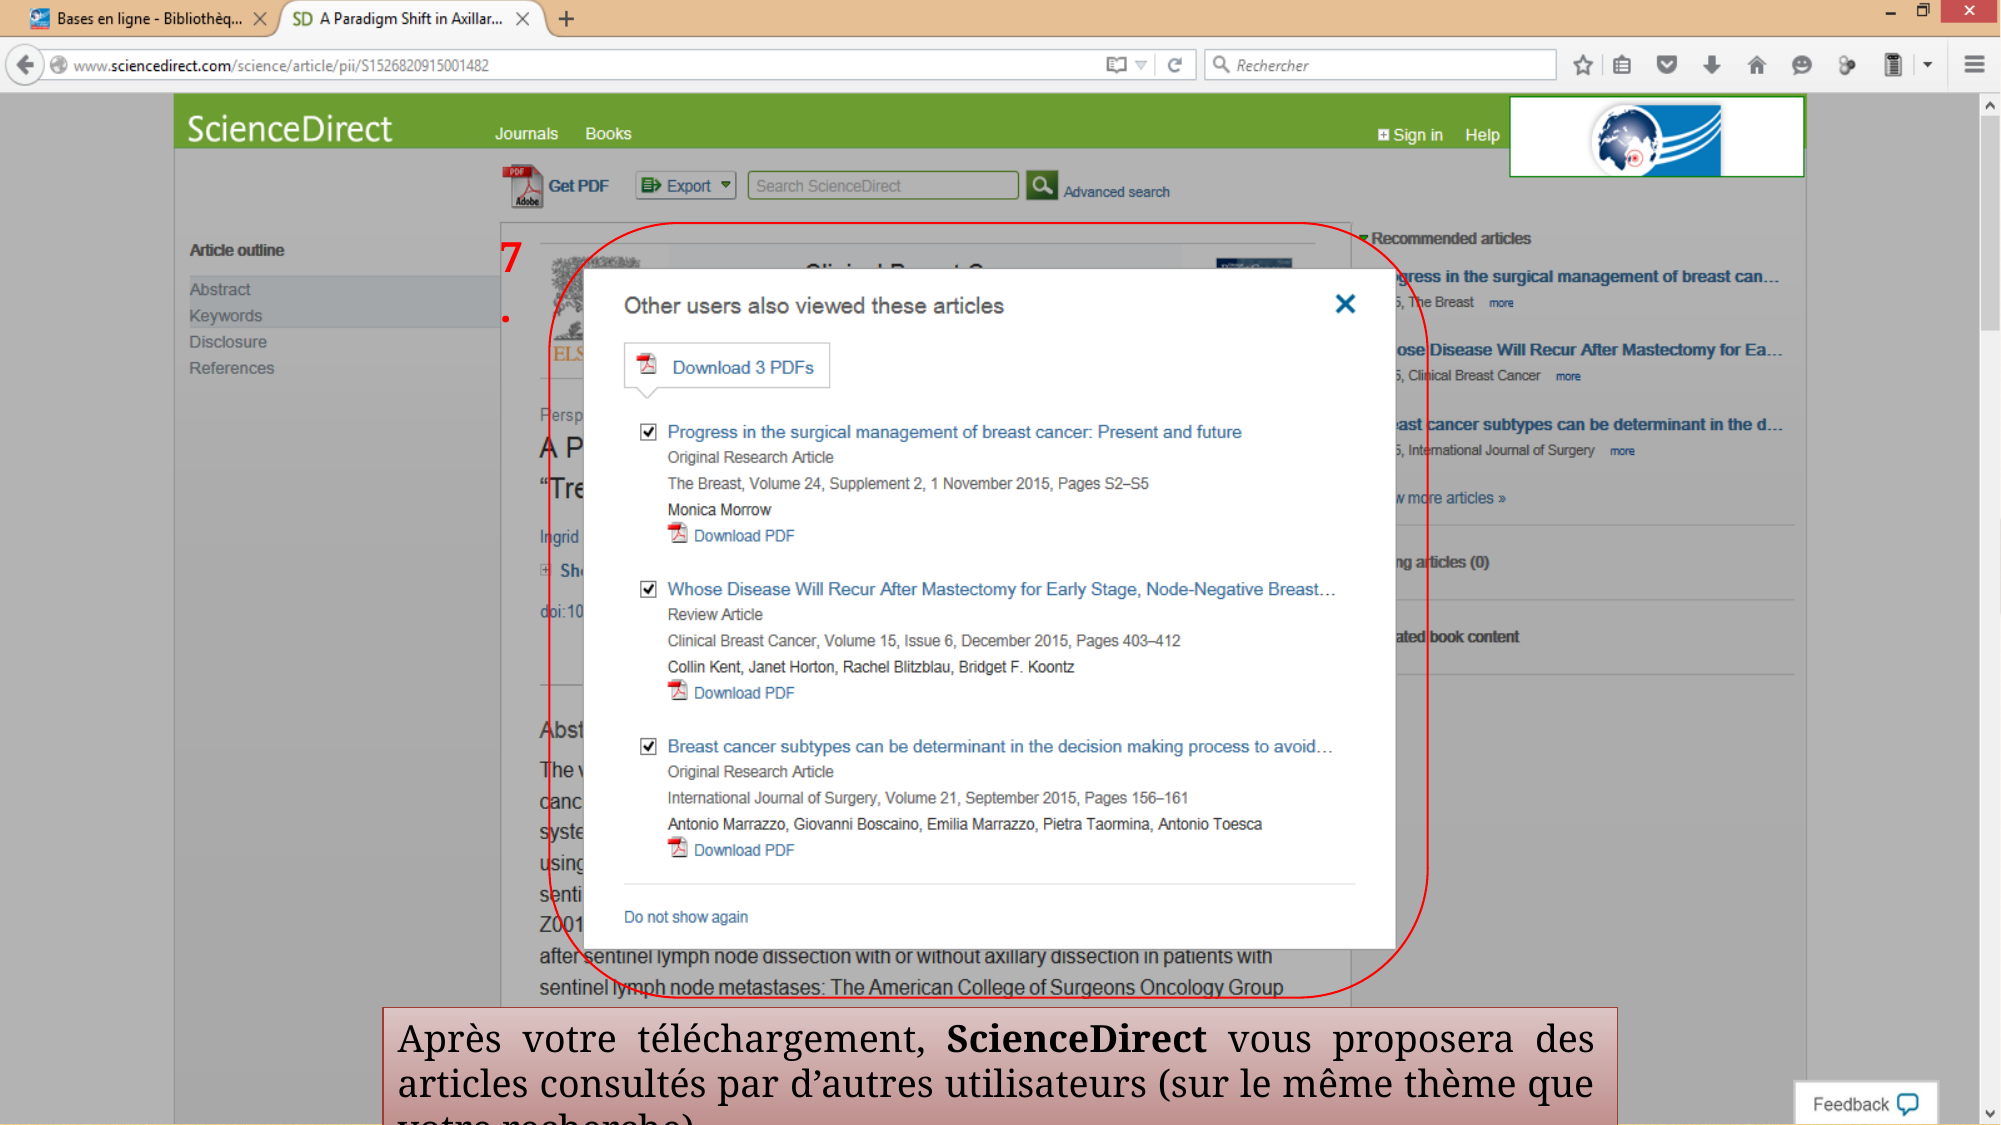

7.
Après votre téléchargement, ScienceDirect vous proposera des articles consultés par d’autres utilisateurs (sur le même thème que votre recherche).